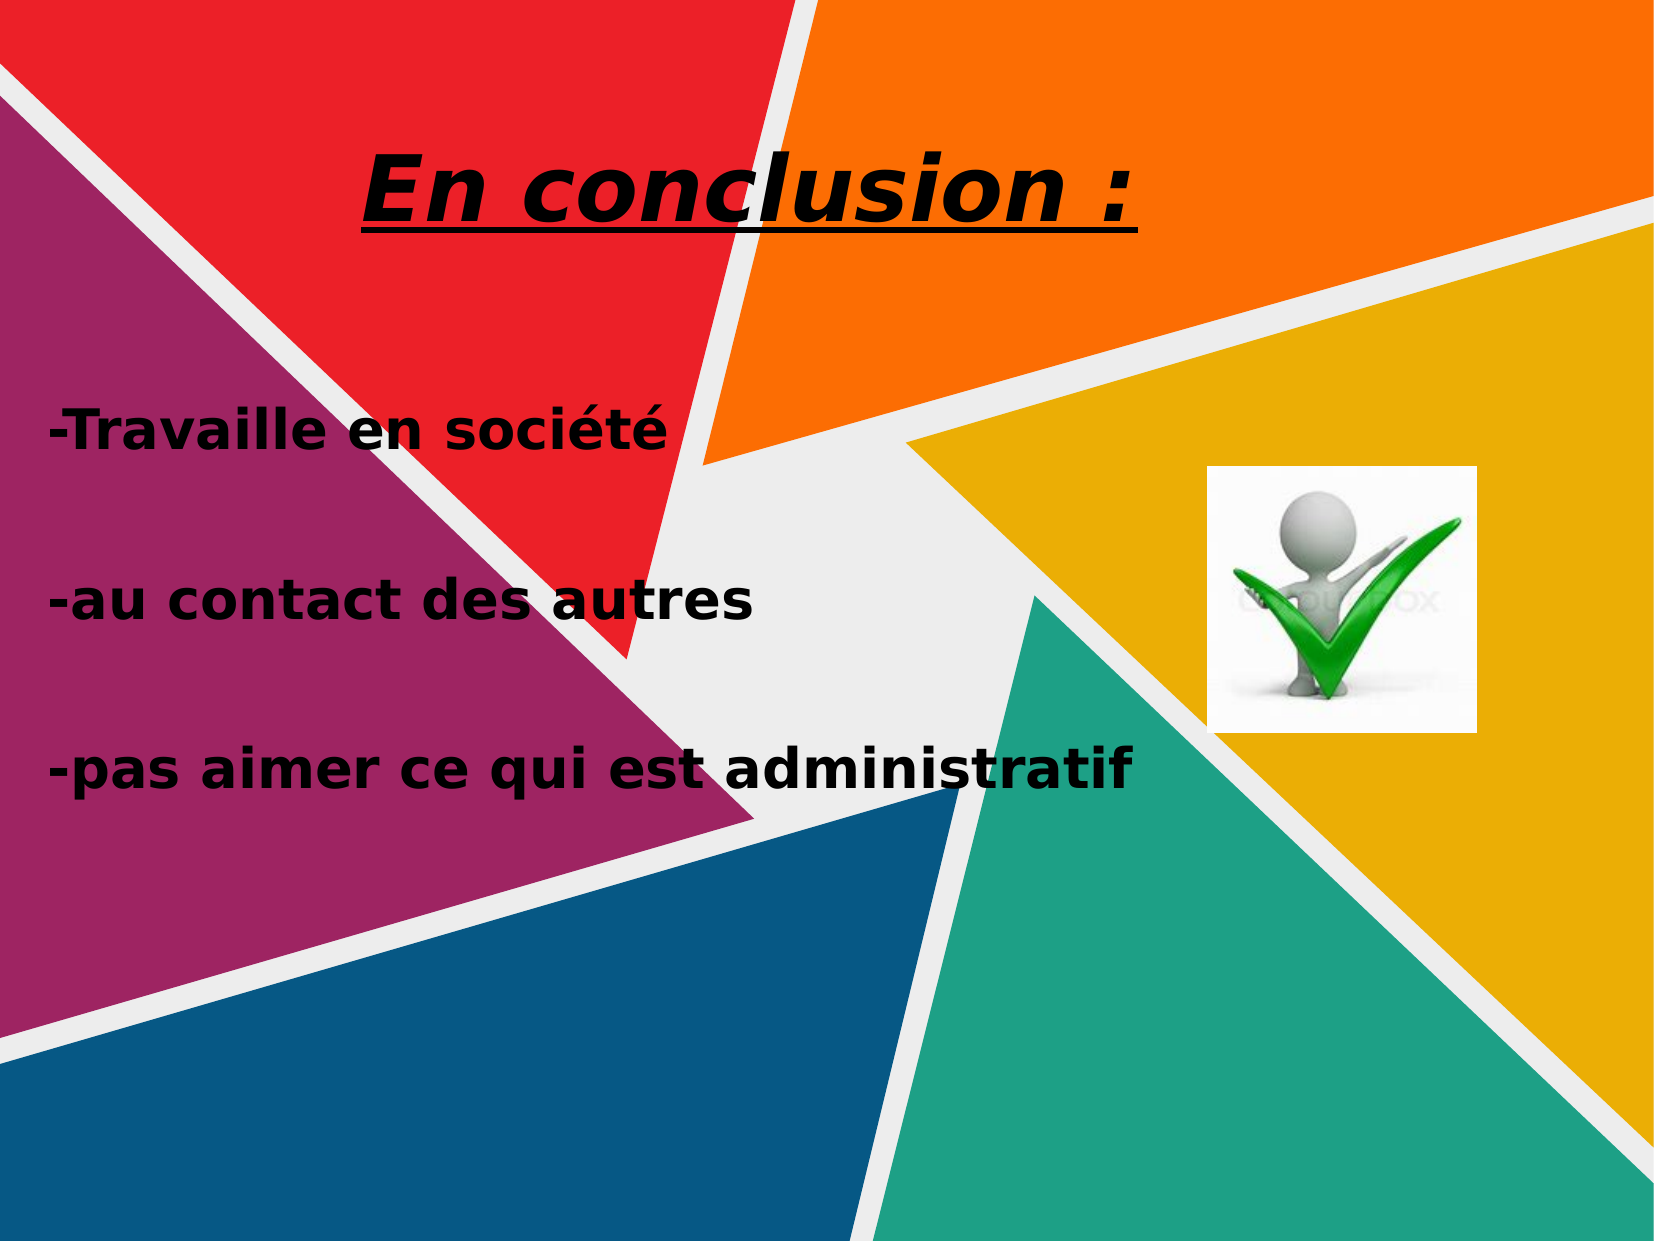

# En conclusion :
-Travaille en société
-au contact des autres
-pas aimer ce qui est administratif